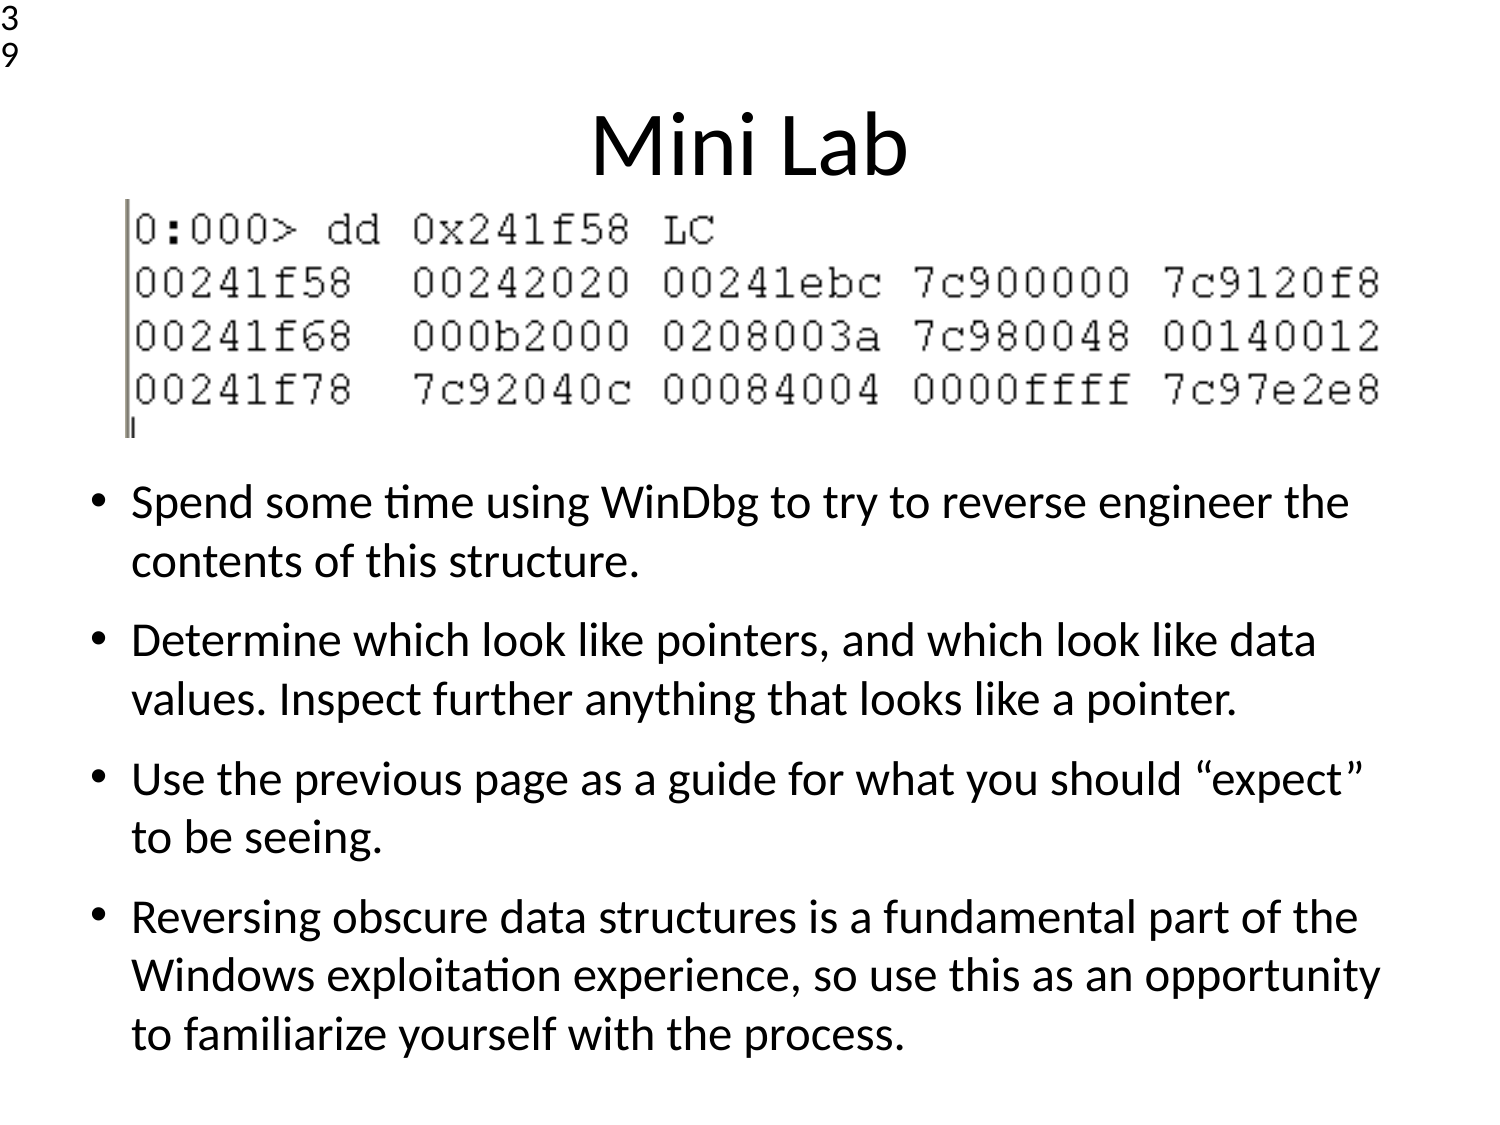

# Mini Lab
Spend some time using WinDbg to try to reverse engineer the contents of this structure.
Determine which look like pointers, and which look like data values. Inspect further anything that looks like a pointer.
Use the previous page as a guide for what you should “expect” to be seeing.
Reversing obscure data structures is a fundamental part of the Windows exploitation experience, so use this as an opportunity to familiarize yourself with the process.